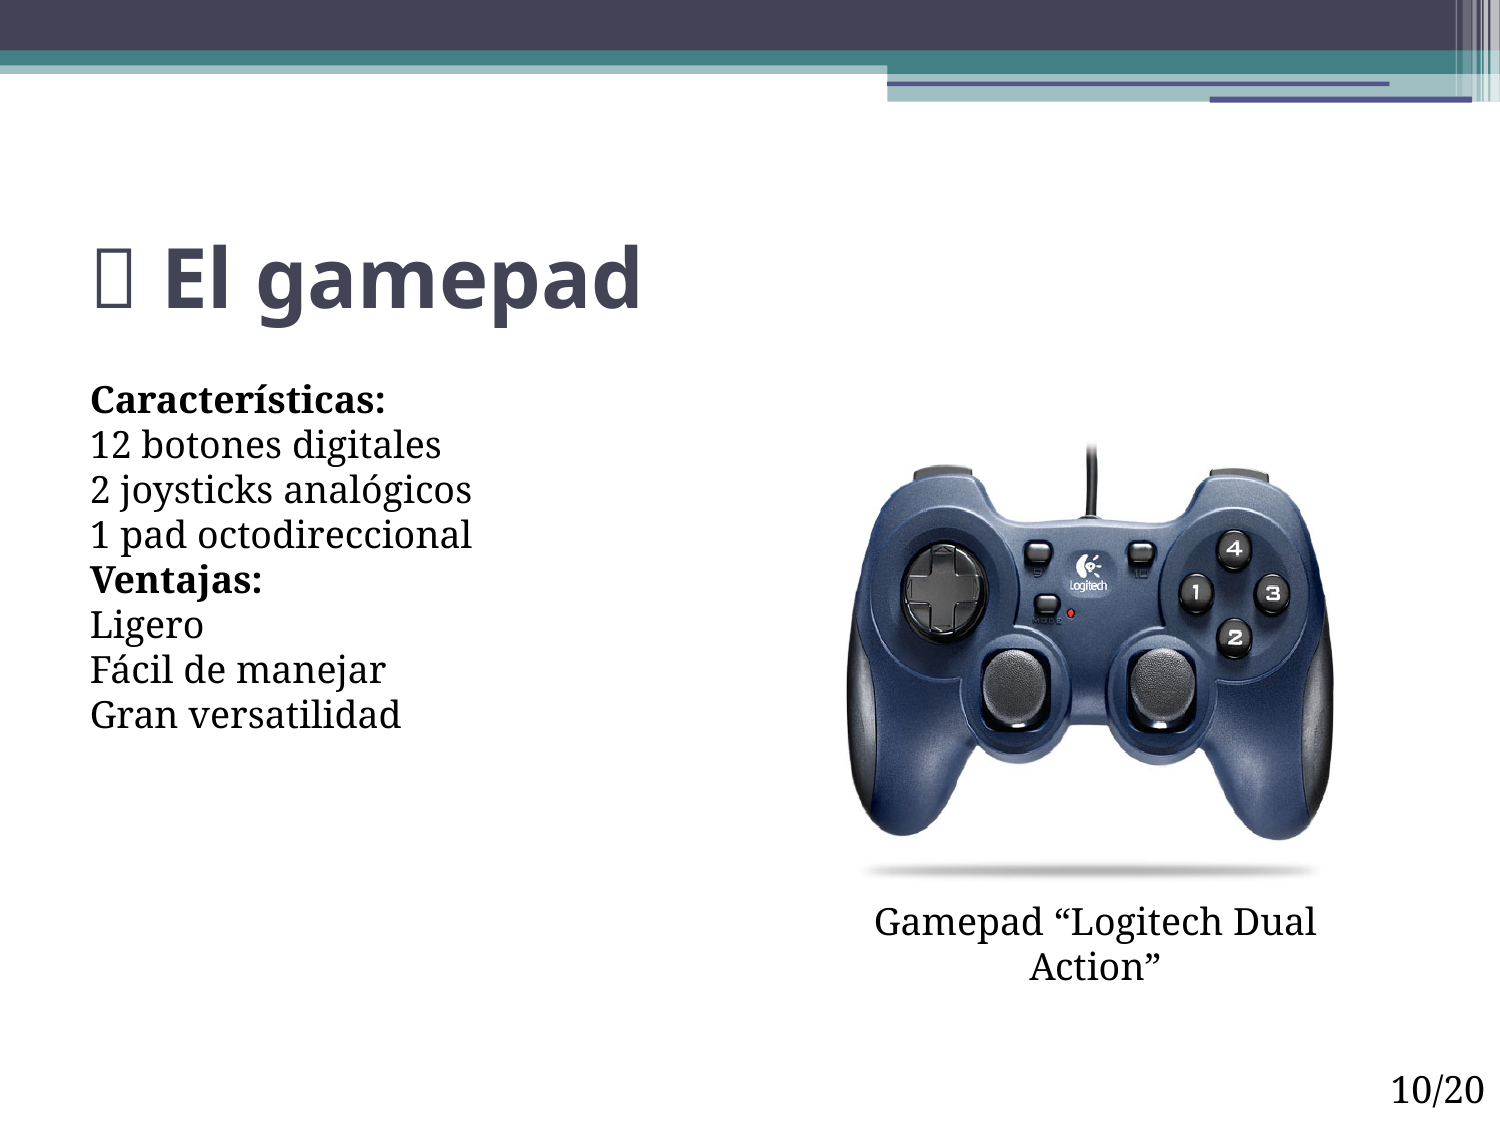

#  El gamepad
Características:
12 botones digitales
2 joysticks analógicos
1 pad octodireccional
Ventajas:
Ligero
Fácil de manejar
Gran versatilidad
Gamepad “Logitech Dual Action”